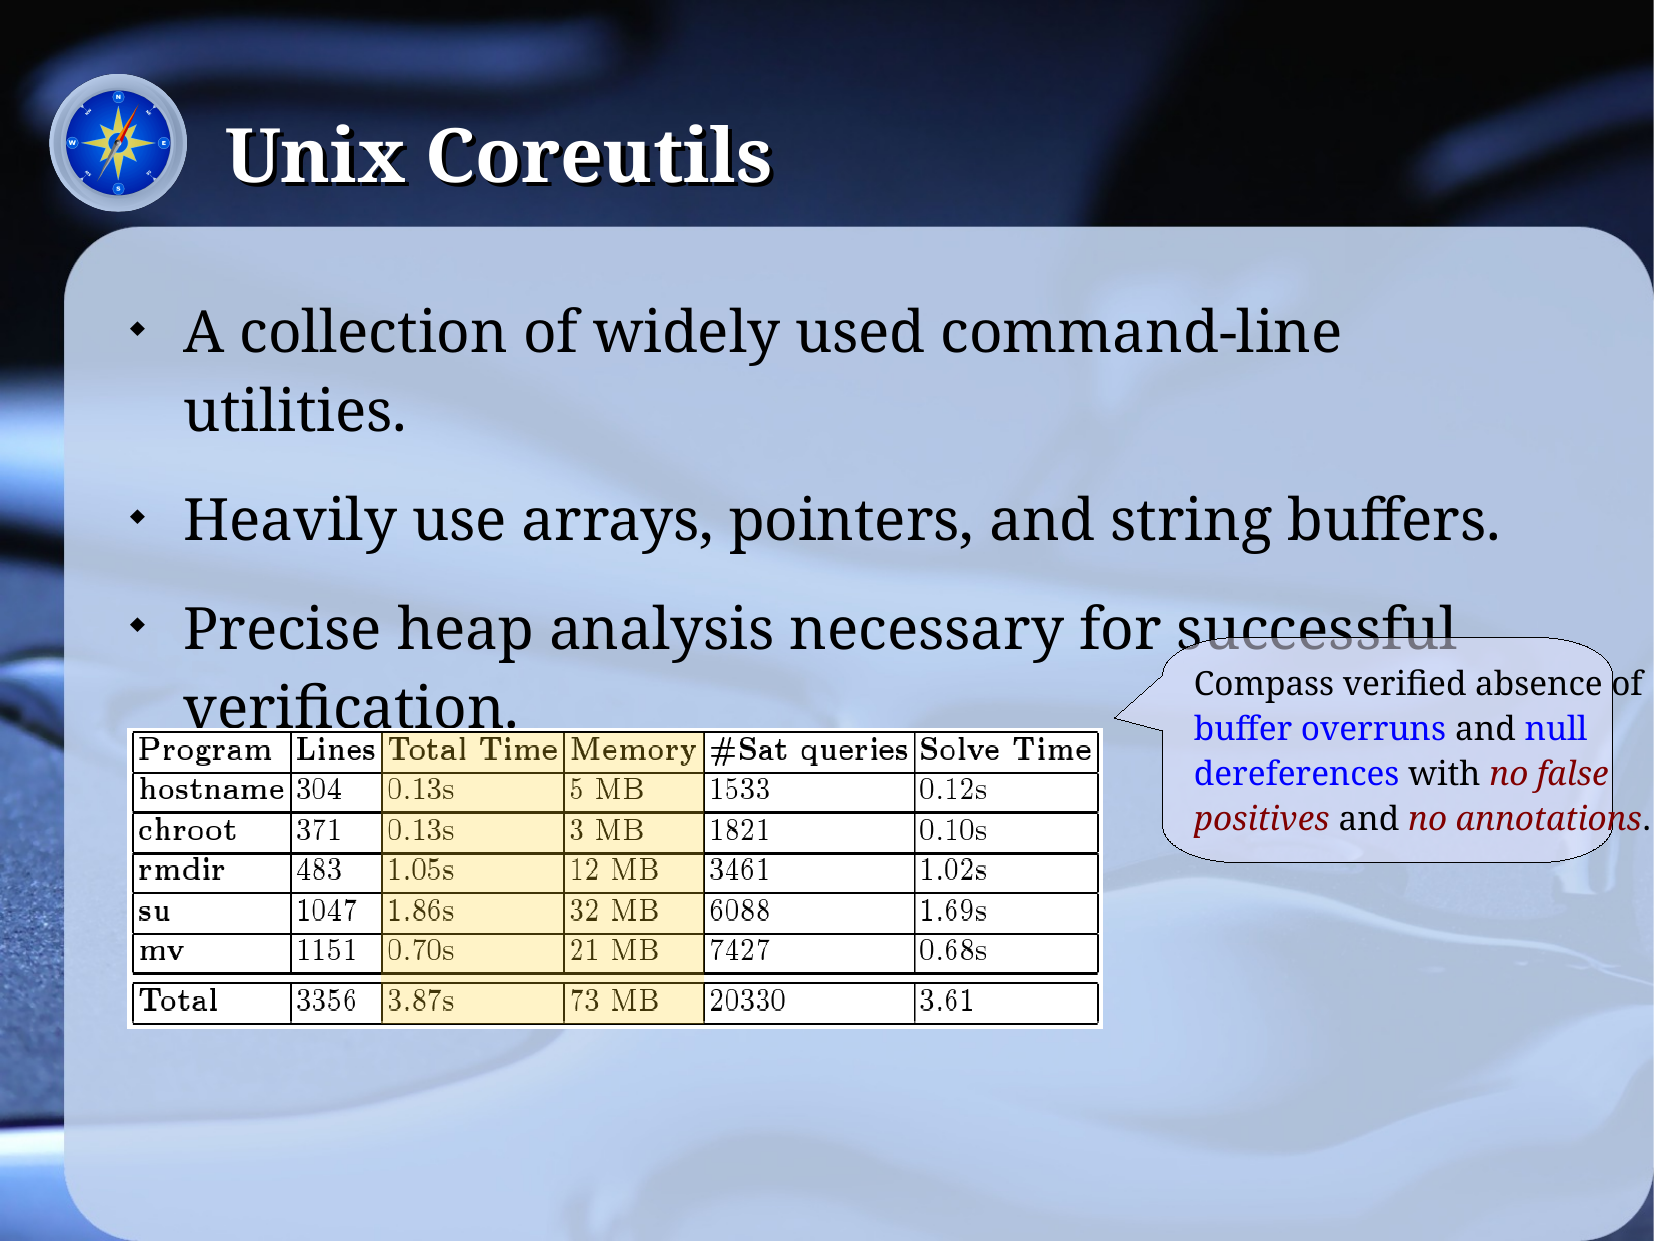

# Unix Coreutils
A collection of widely used command-line utilities.
Heavily use arrays, pointers, and string buffers.
Precise heap analysis necessary for successful verification.
Compass verified absence of
buffer overruns and null
dereferences with no false
positives and no annotations.